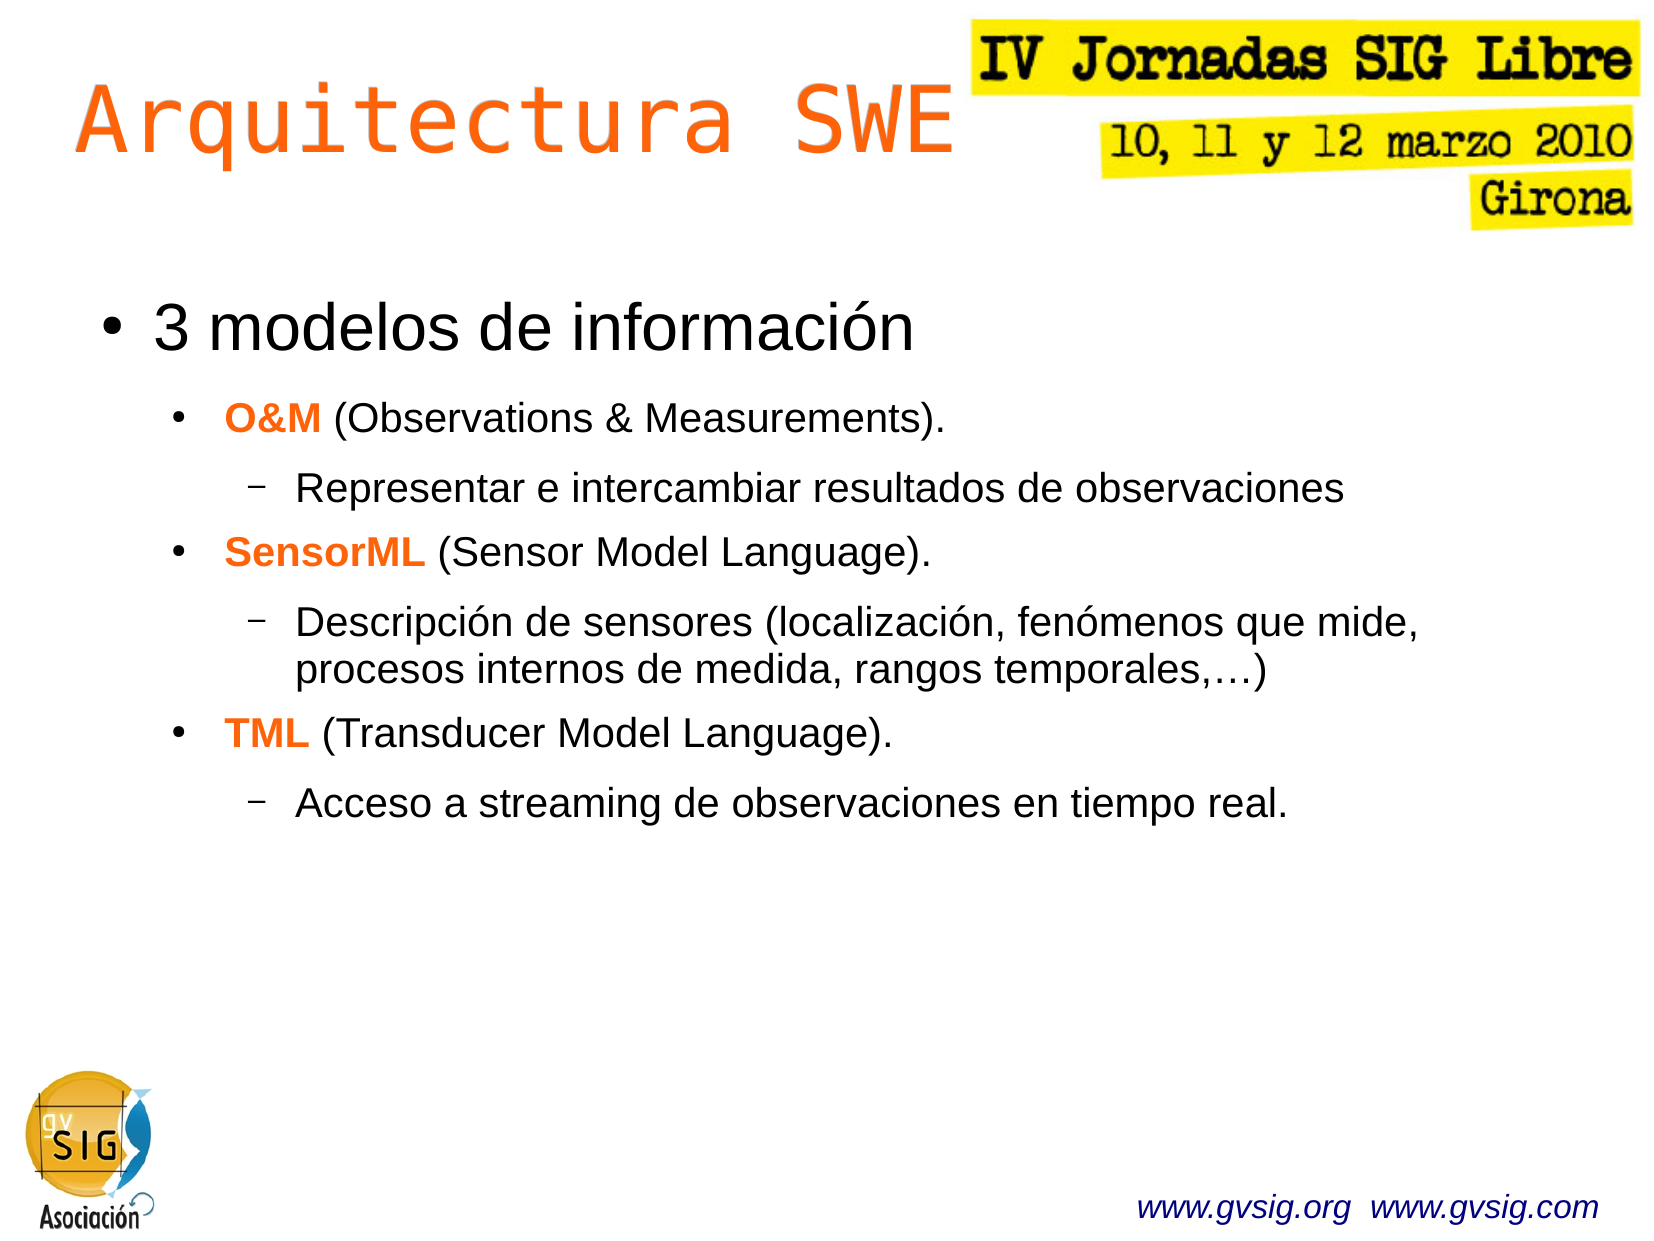

Arquitectura SWE
# 3 modelos de información
O&M (Observations & Measurements).
Representar e intercambiar resultados de observaciones
SensorML (Sensor Model Language).
Descripción de sensores (localización, fenómenos que mide, procesos internos de medida, rangos temporales,…)
TML (Transducer Model Language).
Acceso a streaming de observaciones en tiempo real.